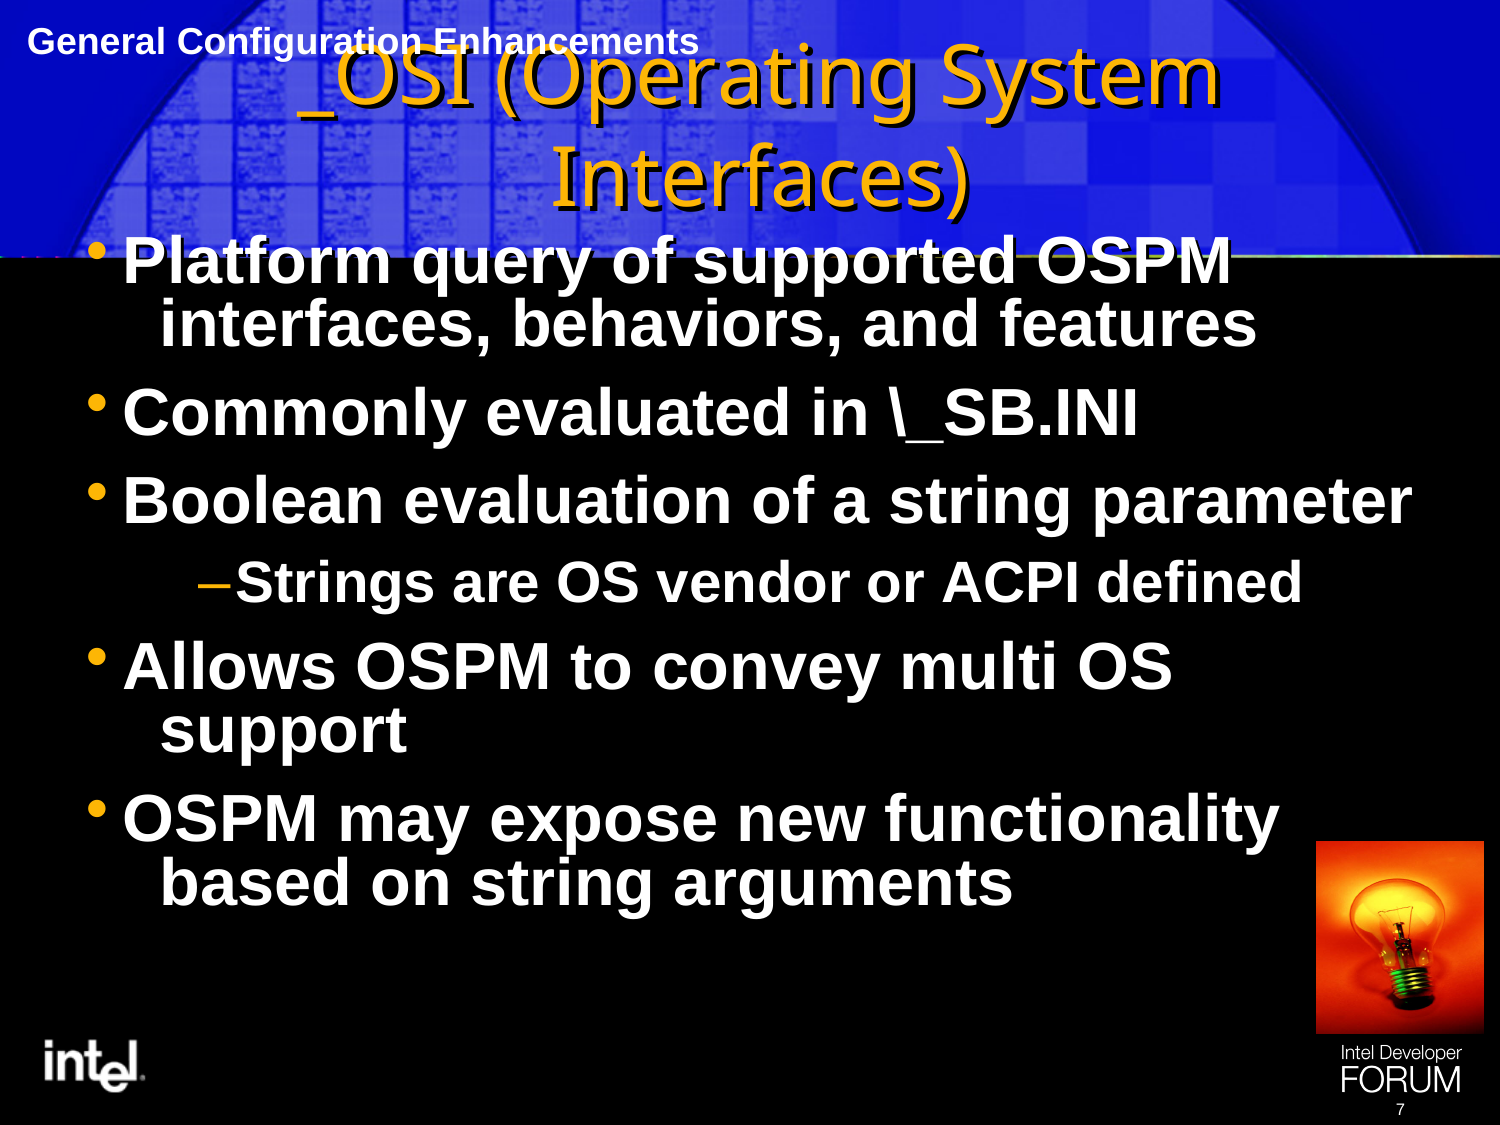

General Configuration Enhancements
# _OSI (Operating System Interfaces)
Platform query of supported OSPM interfaces, behaviors, and features
Commonly evaluated in \_SB.INI
Boolean evaluation of a string parameter
Strings are OS vendor or ACPI defined
Allows OSPM to convey multi OS support
OSPM may expose new functionality based on string arguments